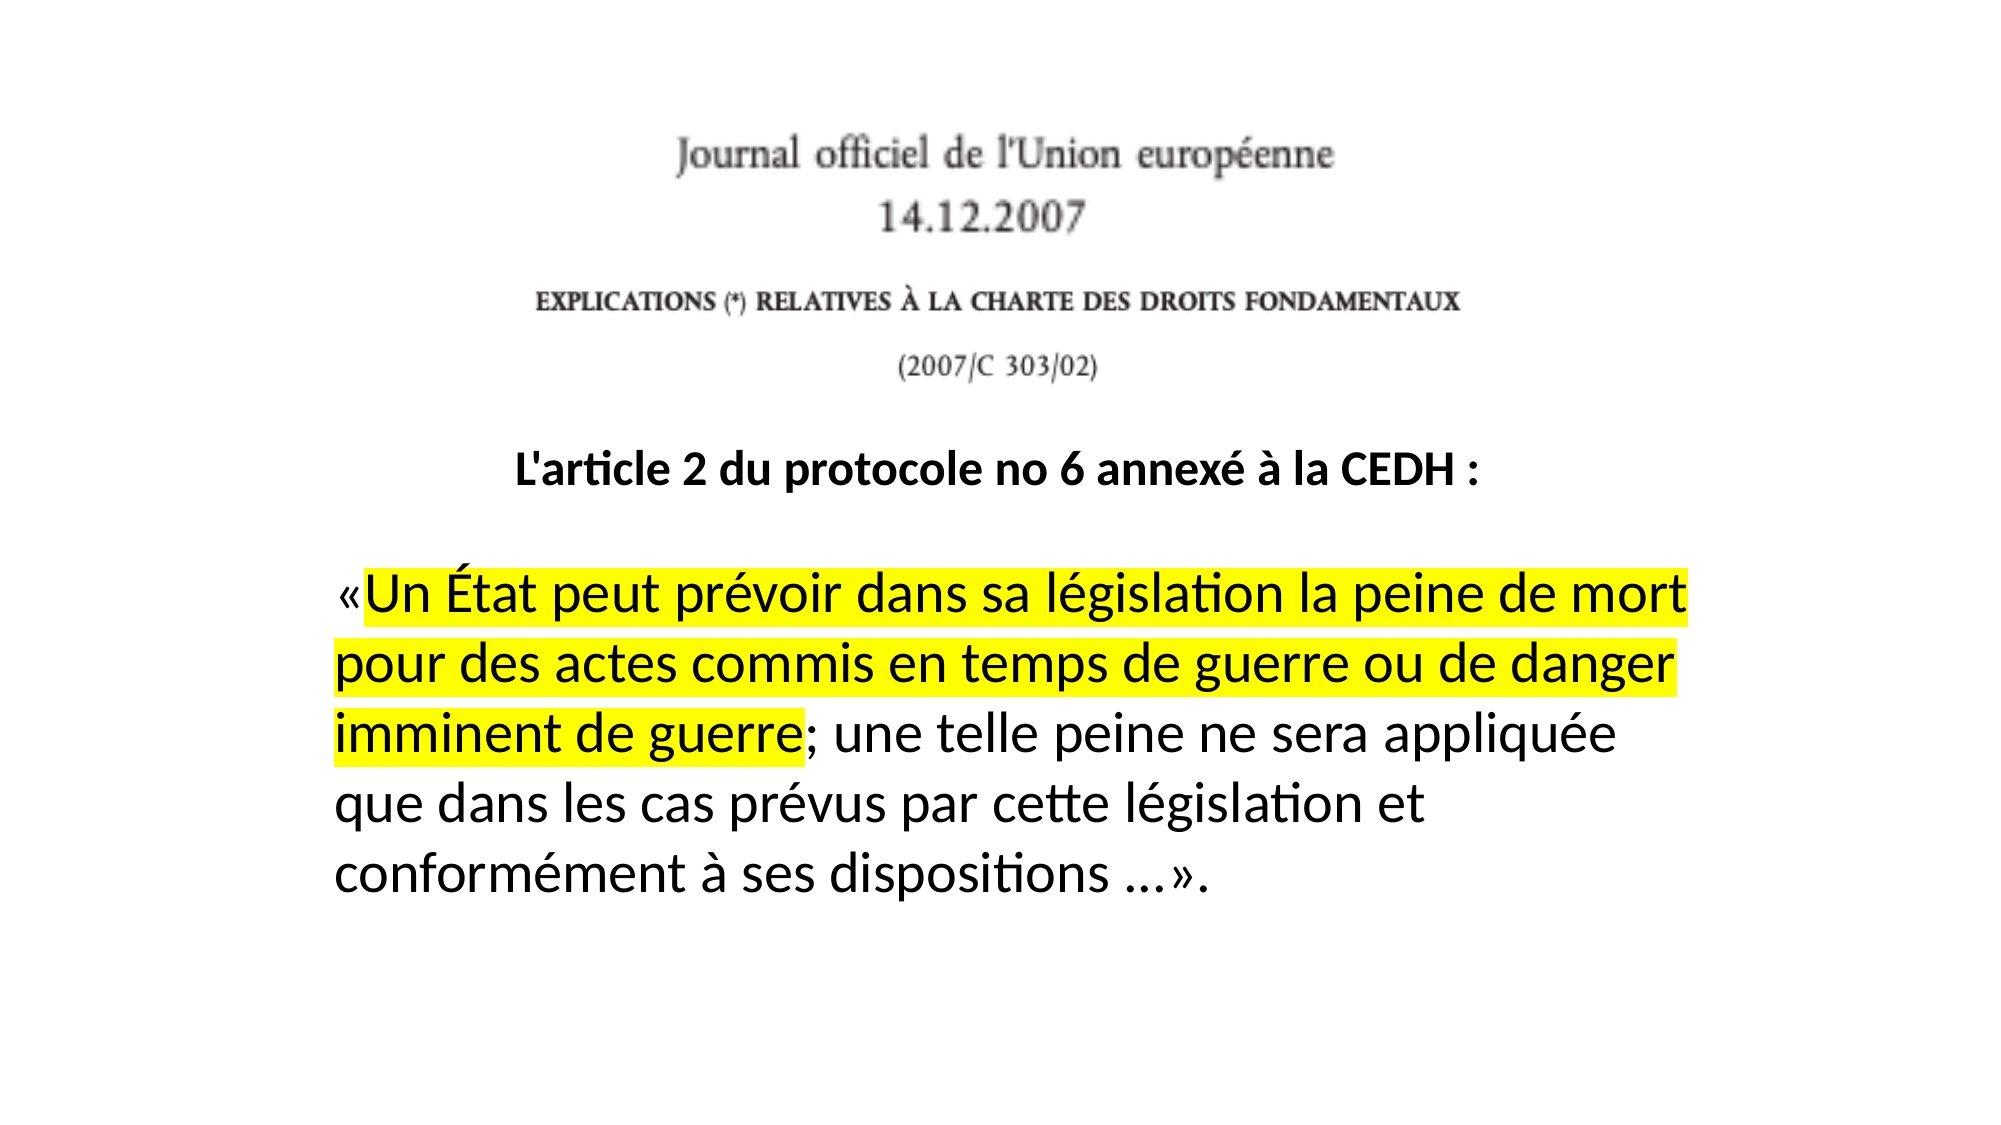

L'article 2 du protocole no 6 annexé à la CEDH :
«Un État peut prévoir dans sa législation la peine de mort pour des actes commis en temps de guerre ou de danger imminent de guerre; une telle peine ne sera appliquée que dans les cas prévus par cette législation et conformément à ses dispositions ...».